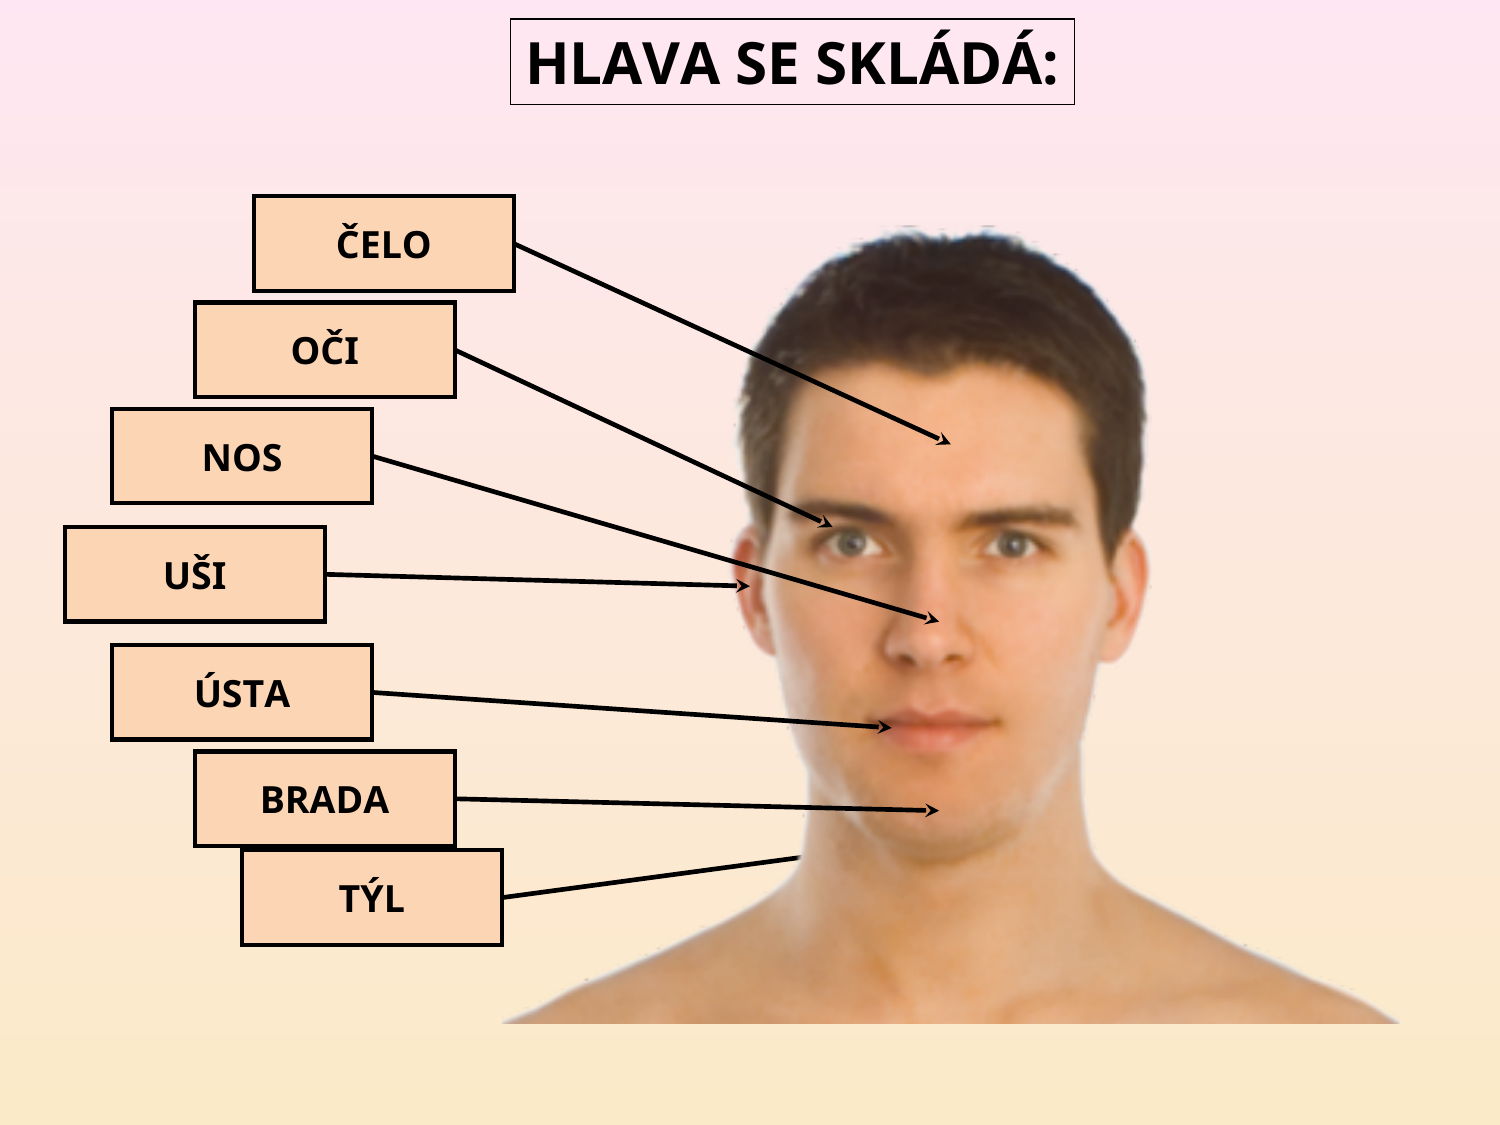

HLAVA SE SKLÁDÁ:
ČELO
OČI
NOS
UŠI
ÚSTA
BRADA
TÝL